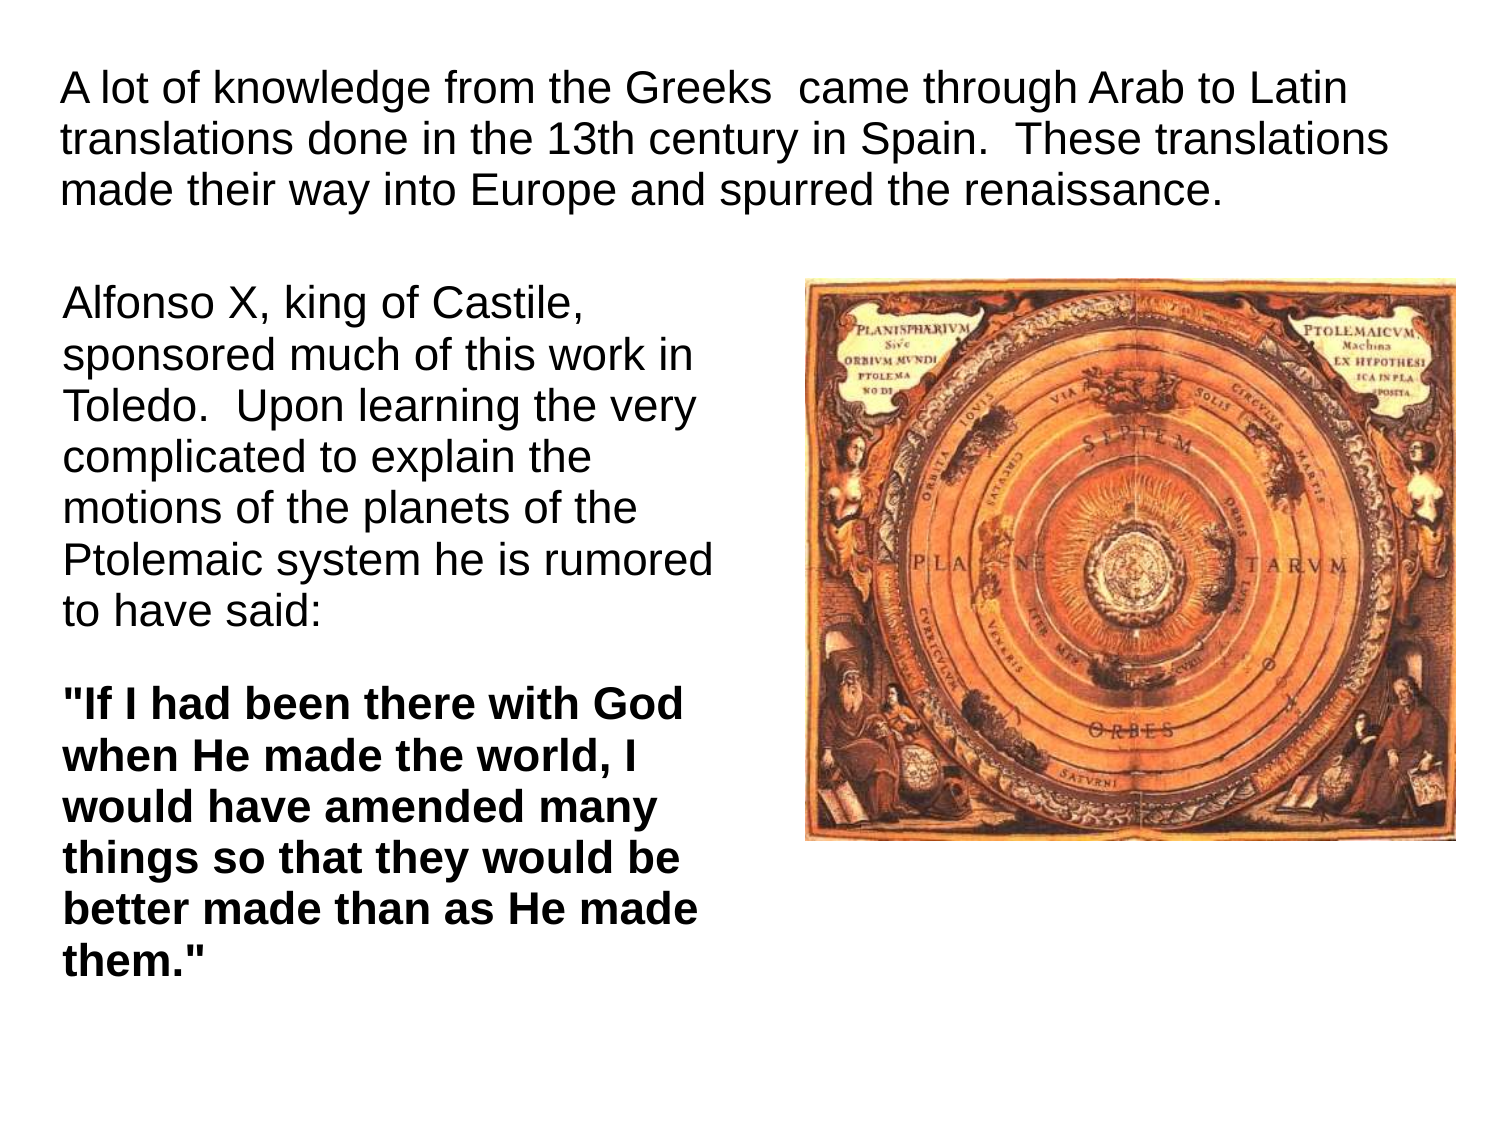

A lot of knowledge from the Greeks came through Arab to Latin translations done in the 13th century in Spain. These translations made their way into Europe and spurred the renaissance.
Alfonso X, king of Castile, sponsored much of this work in Toledo. Upon learning the very complicated to explain the motions of the planets of the Ptolemaic system he is rumored to have said:
"If I had been there with God when He made the world, I would have amended many things so that they would be better made than as He made them."